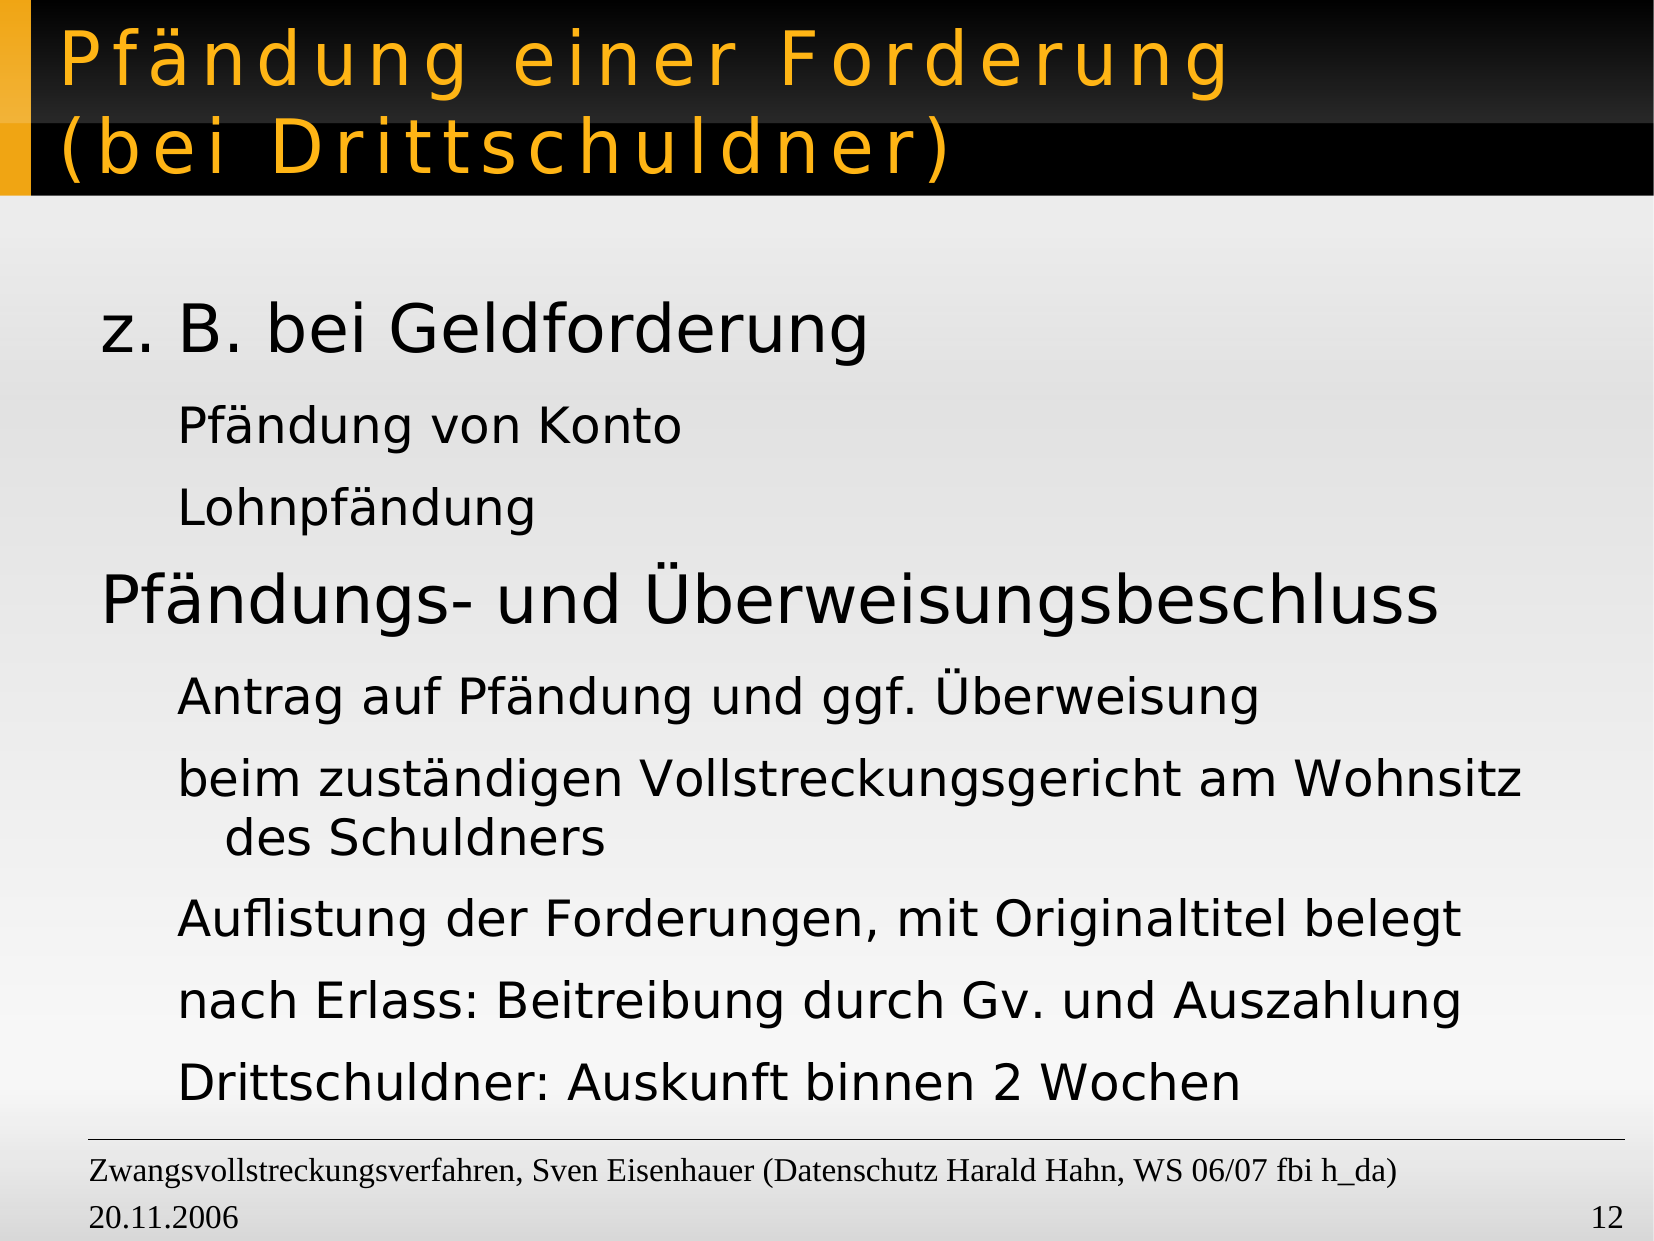

# Pfändung einer Forderung (bei Drittschuldner)
z. B. bei Geldforderung
Pfändung von Konto
Lohnpfändung
Pfändungs- und Überweisungsbeschluss
Antrag auf Pfändung und ggf. Überweisung
beim zuständigen Vollstreckungsgericht am Wohnsitz des Schuldners
Auflistung der Forderungen, mit Originaltitel belegt
nach Erlass: Beitreibung durch Gv. und Auszahlung
Drittschuldner: Auskunft binnen 2 Wochen
Zwangsvollstreckungsverfahren, Sven Eisenhauer (Datenschutz Harald Hahn, WS 06/07 fbi h_da)
20.11.2006
12